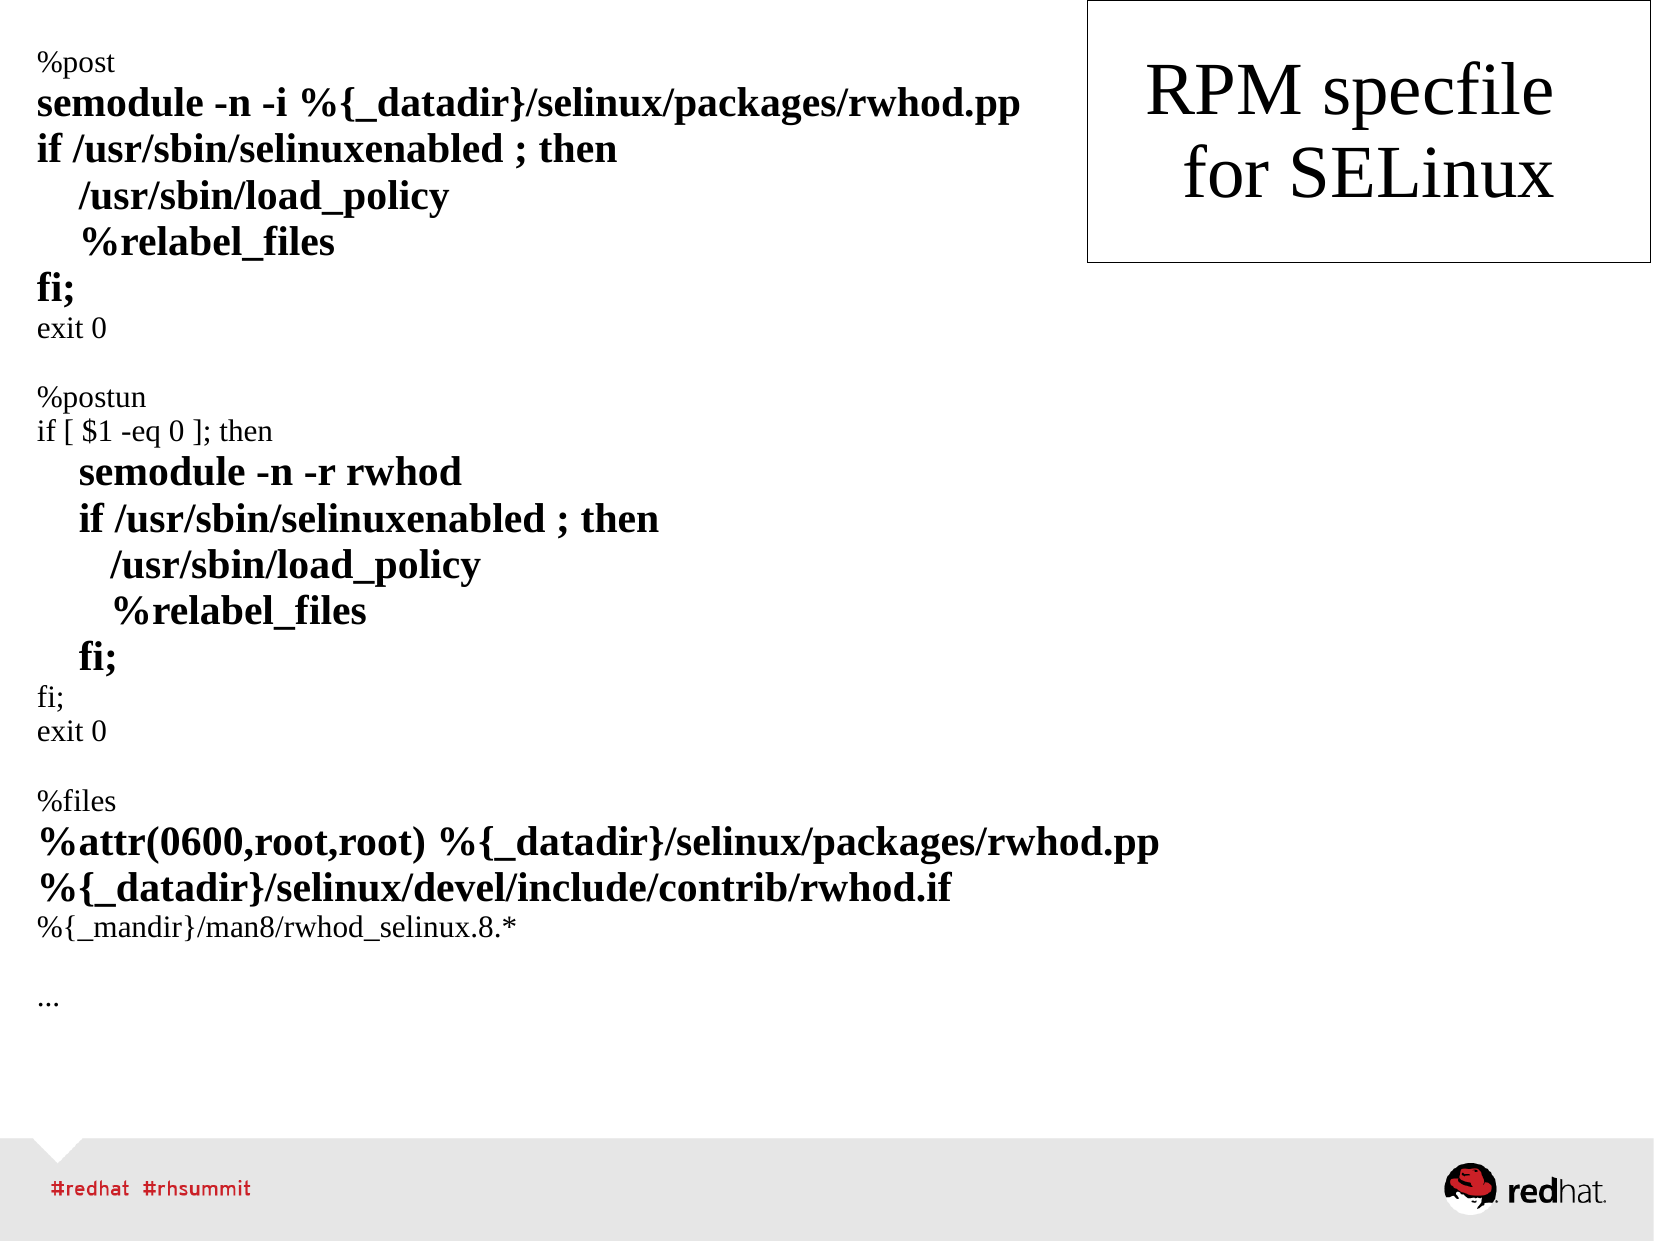

RPM specfile
for SELinux
%post
semodule -n -i %{_datadir}/selinux/packages/rwhod.pp
if /usr/sbin/selinuxenabled ; then
 /usr/sbin/load_policy
 %relabel_files
fi;
exit 0
%postun
if [ $1 -eq 0 ]; then
 semodule -n -r rwhod
 if /usr/sbin/selinuxenabled ; then
 /usr/sbin/load_policy
 %relabel_files
 fi;
fi;
exit 0
%files
%attr(0600,root,root) %{_datadir}/selinux/packages/rwhod.pp
%{_datadir}/selinux/devel/include/contrib/rwhod.if
%{_mandir}/man8/rwhod_selinux.8.*
...